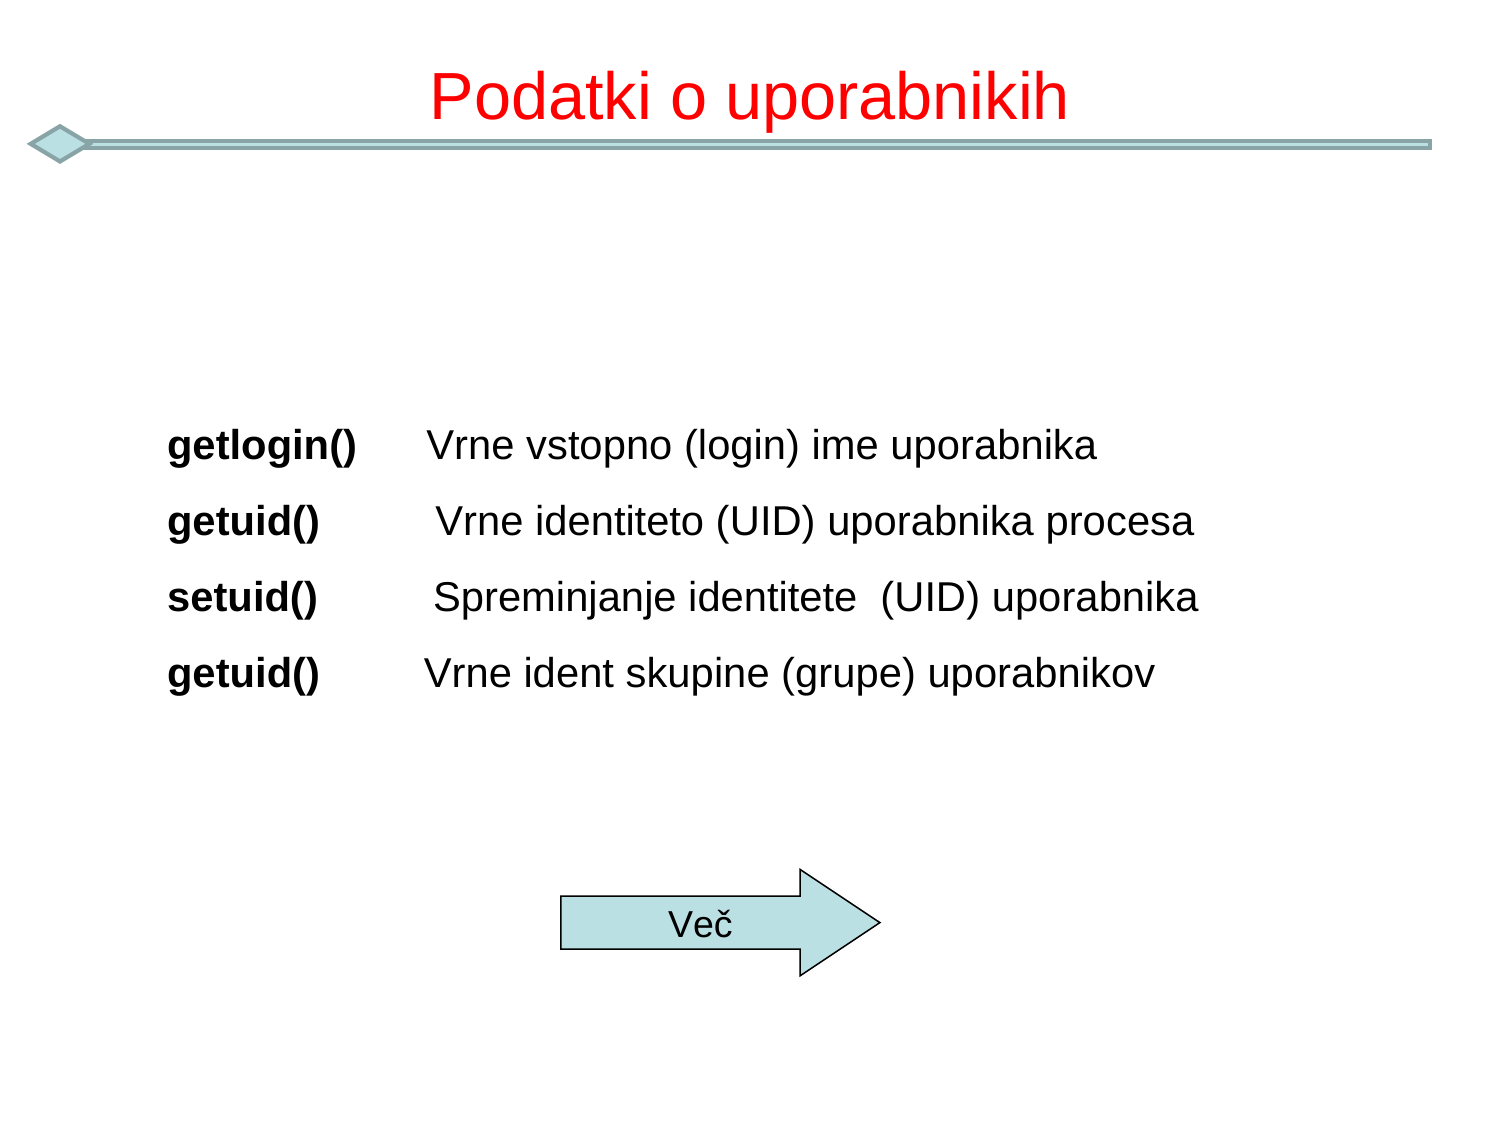

# Podatki o uporabnikih
getlogin() Vrne vstopno (login) ime uporabnika
getuid() Vrne identiteto (UID) uporabnika procesa
setuid() Spreminjanje identitete (UID) uporabnika
getuid() Vrne ident skupine (grupe) uporabnikov
Več